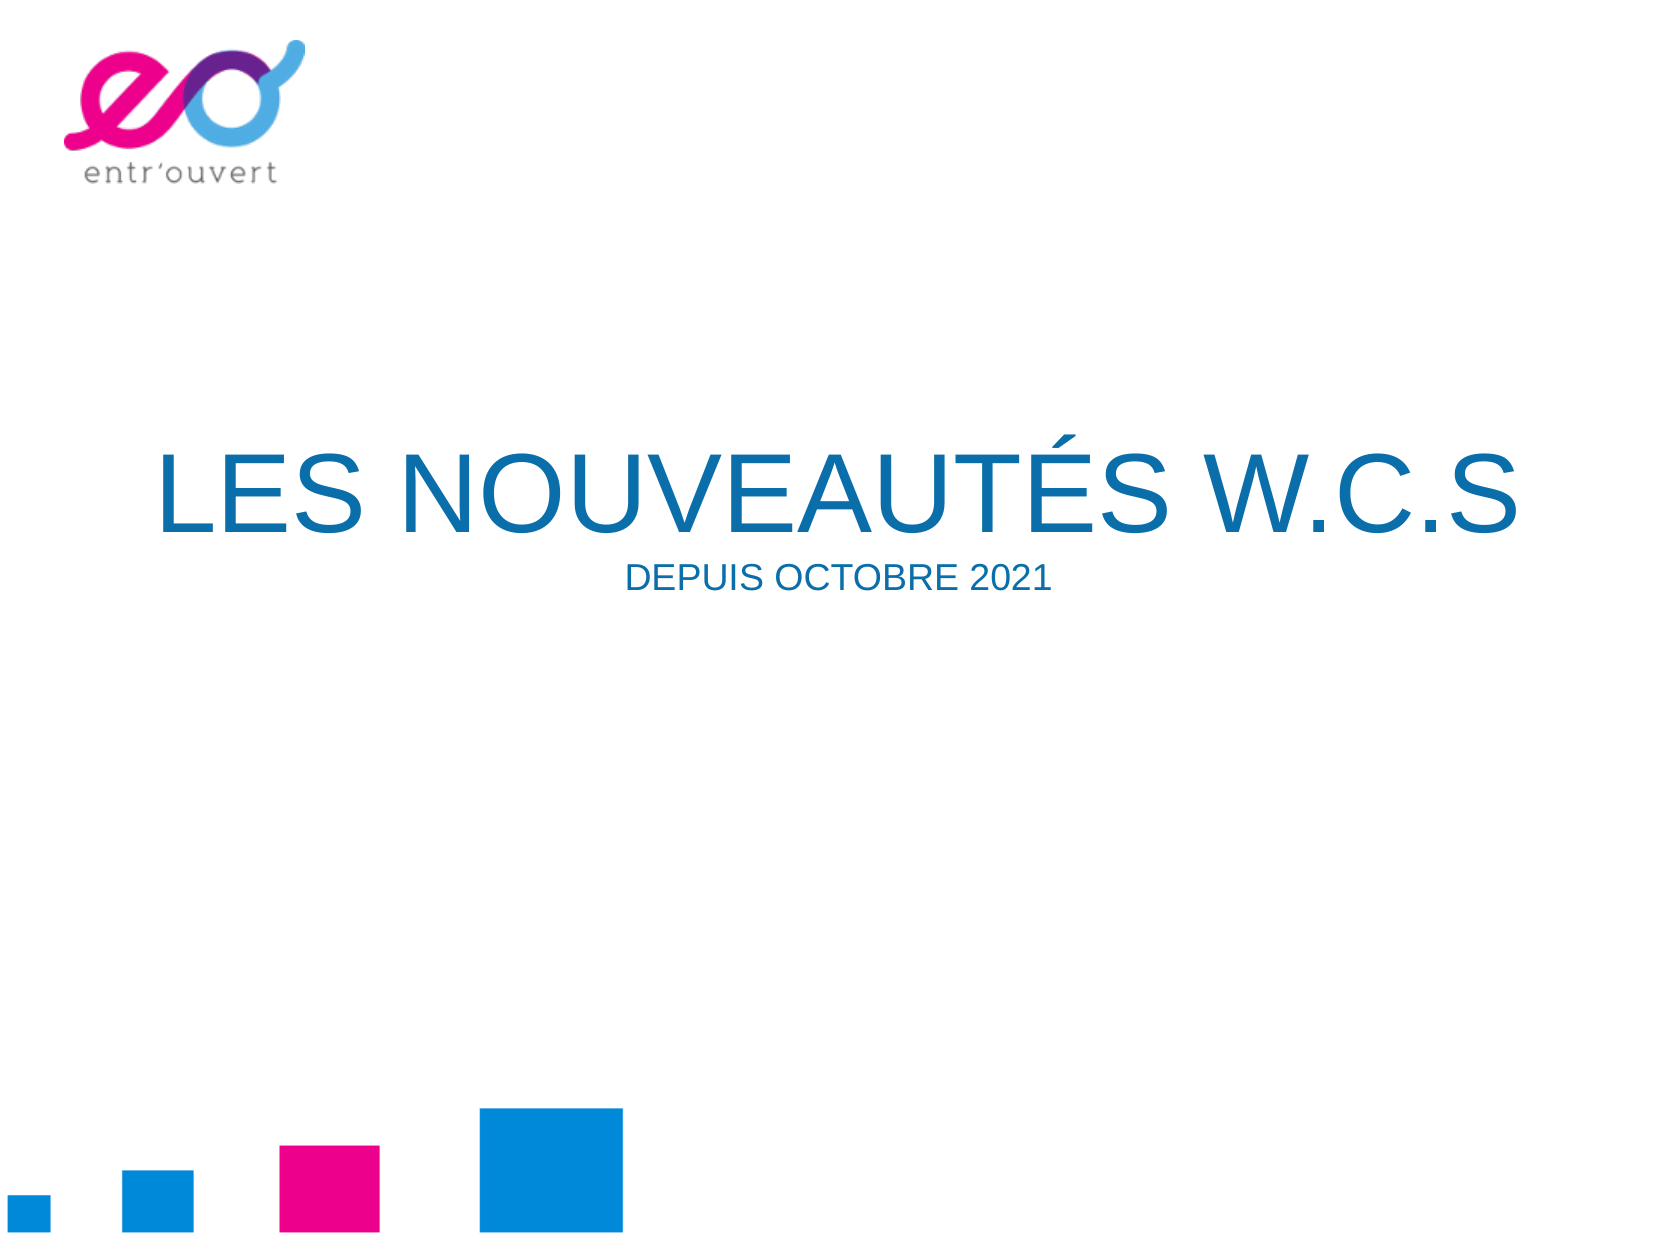

# Les nouveautés W.C.S depuis octobre 2021